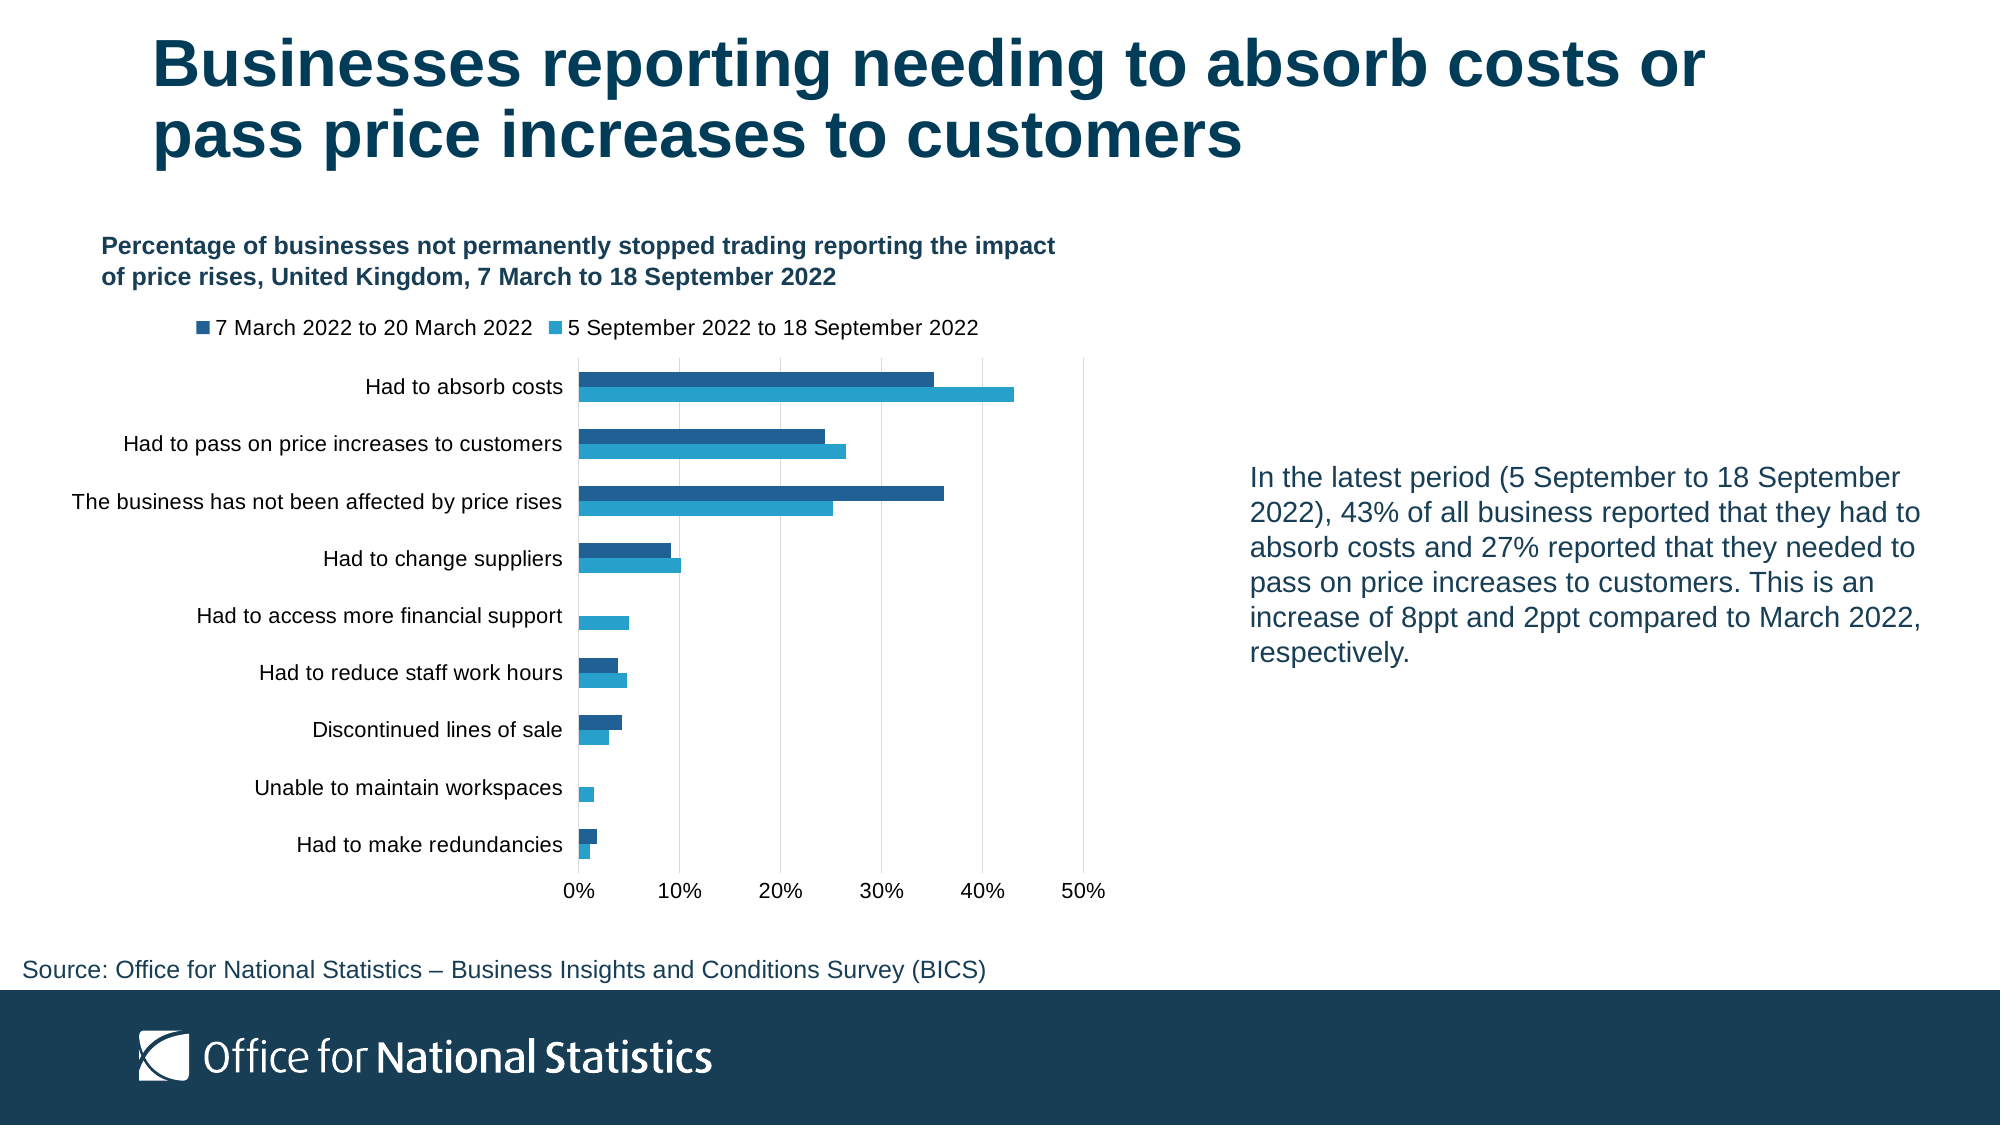

# Businesses reporting needing to absorb costs or pass price increases to customers
Percentage of businesses not permanently stopped trading reporting the impact of price rises, United Kingdom, 7 March to 18 September 2022
### Chart
| Category | 5 September 2022 to 18 September 2022 | 7 March 2022 to 20 March 2022 |
|---|---|---|
| Had to make redundancies | 0.011 | 0.018 |
| Unable to maintain workspaces | 0.015 | None |
| Discontinued lines of sale | 0.03 | 0.043 |
| Had to reduce staff work hours | 0.048 | 0.039 |
| Had to access more financial support | 0.05 | None |
| Had to change suppliers | 0.101 | 0.092 |
| The business has not been affected by price rises | 0.252 | 0.362 |
| Had to pass on price increases to customers | 0.265 | 0.244 |
| Had to absorb costs | 0.431 | 0.352 |In the latest period (5 September to 18 September 2022), 43% of all business reported that they had to absorb costs and 27% reported that they needed to pass on price increases to customers. This is an increase of 8ppt and 2ppt compared to March 2022, respectively.
Source: Office for National Statistics – Business Insights and Conditions Survey (BICS)